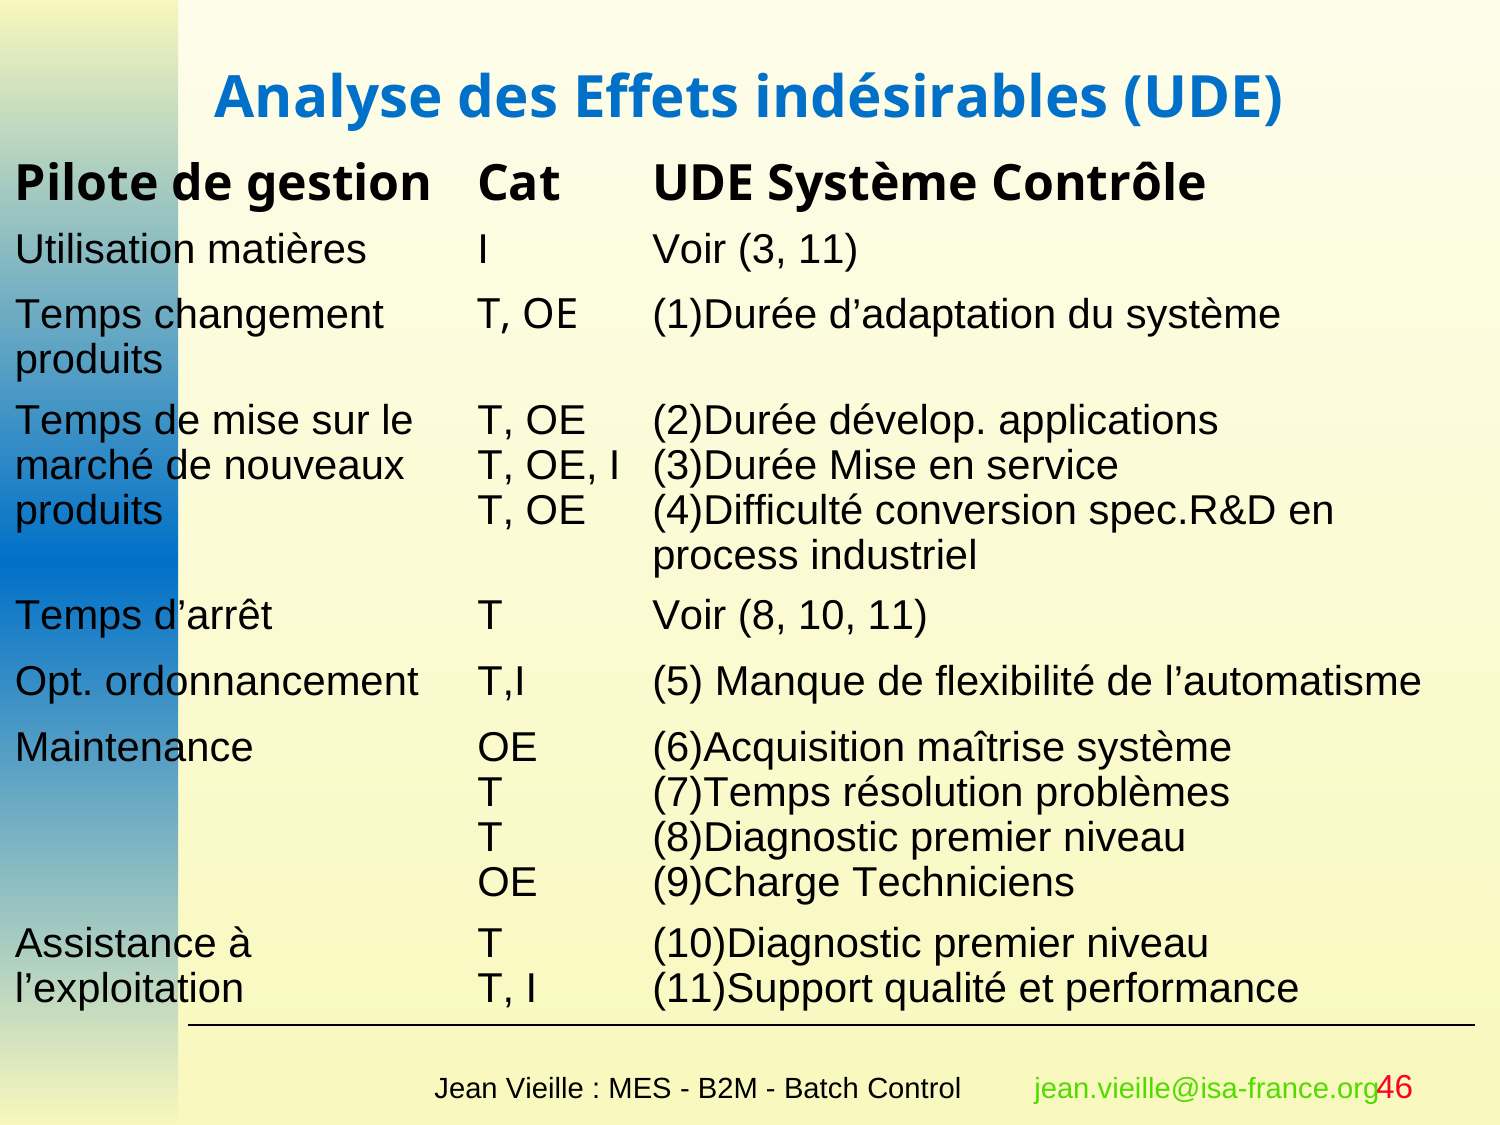

# Analyse des Effets indésirables (UDE)
| Pilote de gestion | Cat | UDE Système Contrôle |
| --- | --- | --- |
| Utilisation matières | I | Voir (3, 11) |
| Temps changement produits | T, OE | (1)Durée d’adaptation du système |
| Temps de mise sur le marché de nouveaux produits | T, OE T, OE, I T, OE | (2)Durée dévelop. applications (3)Durée Mise en service (4)Difficulté conversion spec.R&D en process industriel |
| Temps d’arrêt | T | Voir (8, 10, 11) |
| Opt. ordonnancement | T,I | (5) Manque de flexibilité de l’automatisme |
| Maintenance | OE T T OE | (6)Acquisition maîtrise système (7)Temps résolution problèmes (8)Diagnostic premier niveau (9)Charge Techniciens |
| Assistance à l’exploitation | T T, I | (10)Diagnostic premier niveau (11)Support qualité et performance |